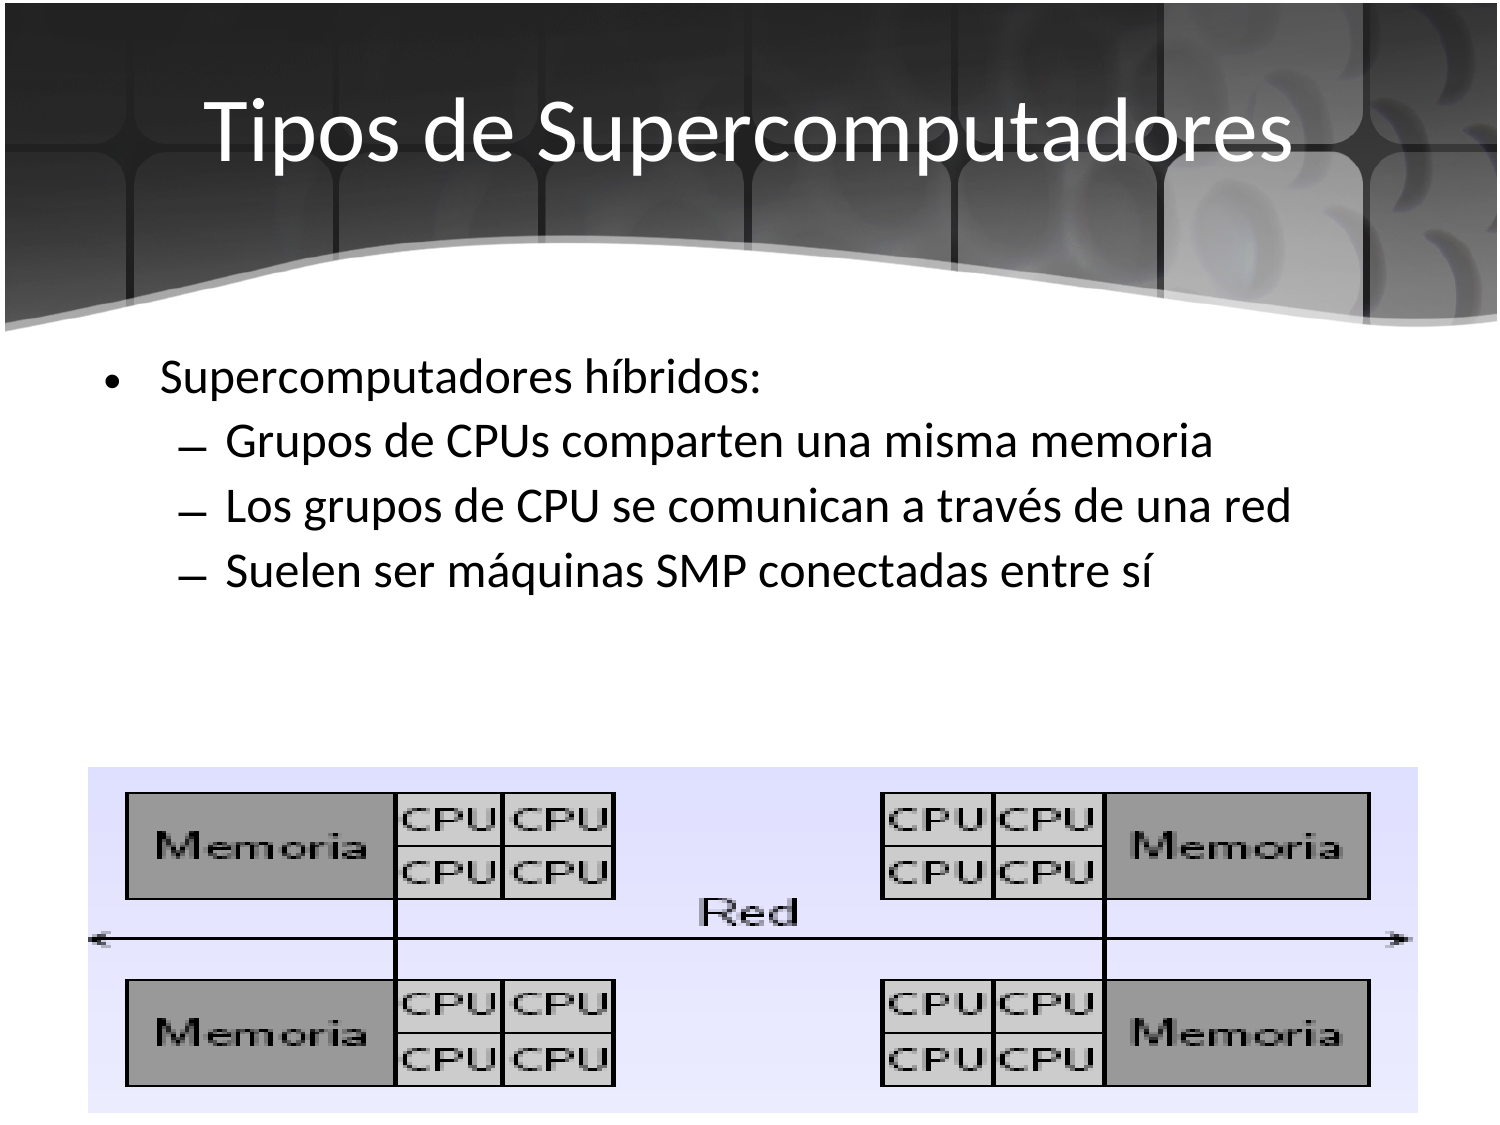

# Tipos de Supercomputadores
Supercomputadores híbridos:
Grupos de CPUs comparten una misma memoria
Los grupos de CPU se comunican a través de una red
Suelen ser máquinas SMP conectadas entre sí